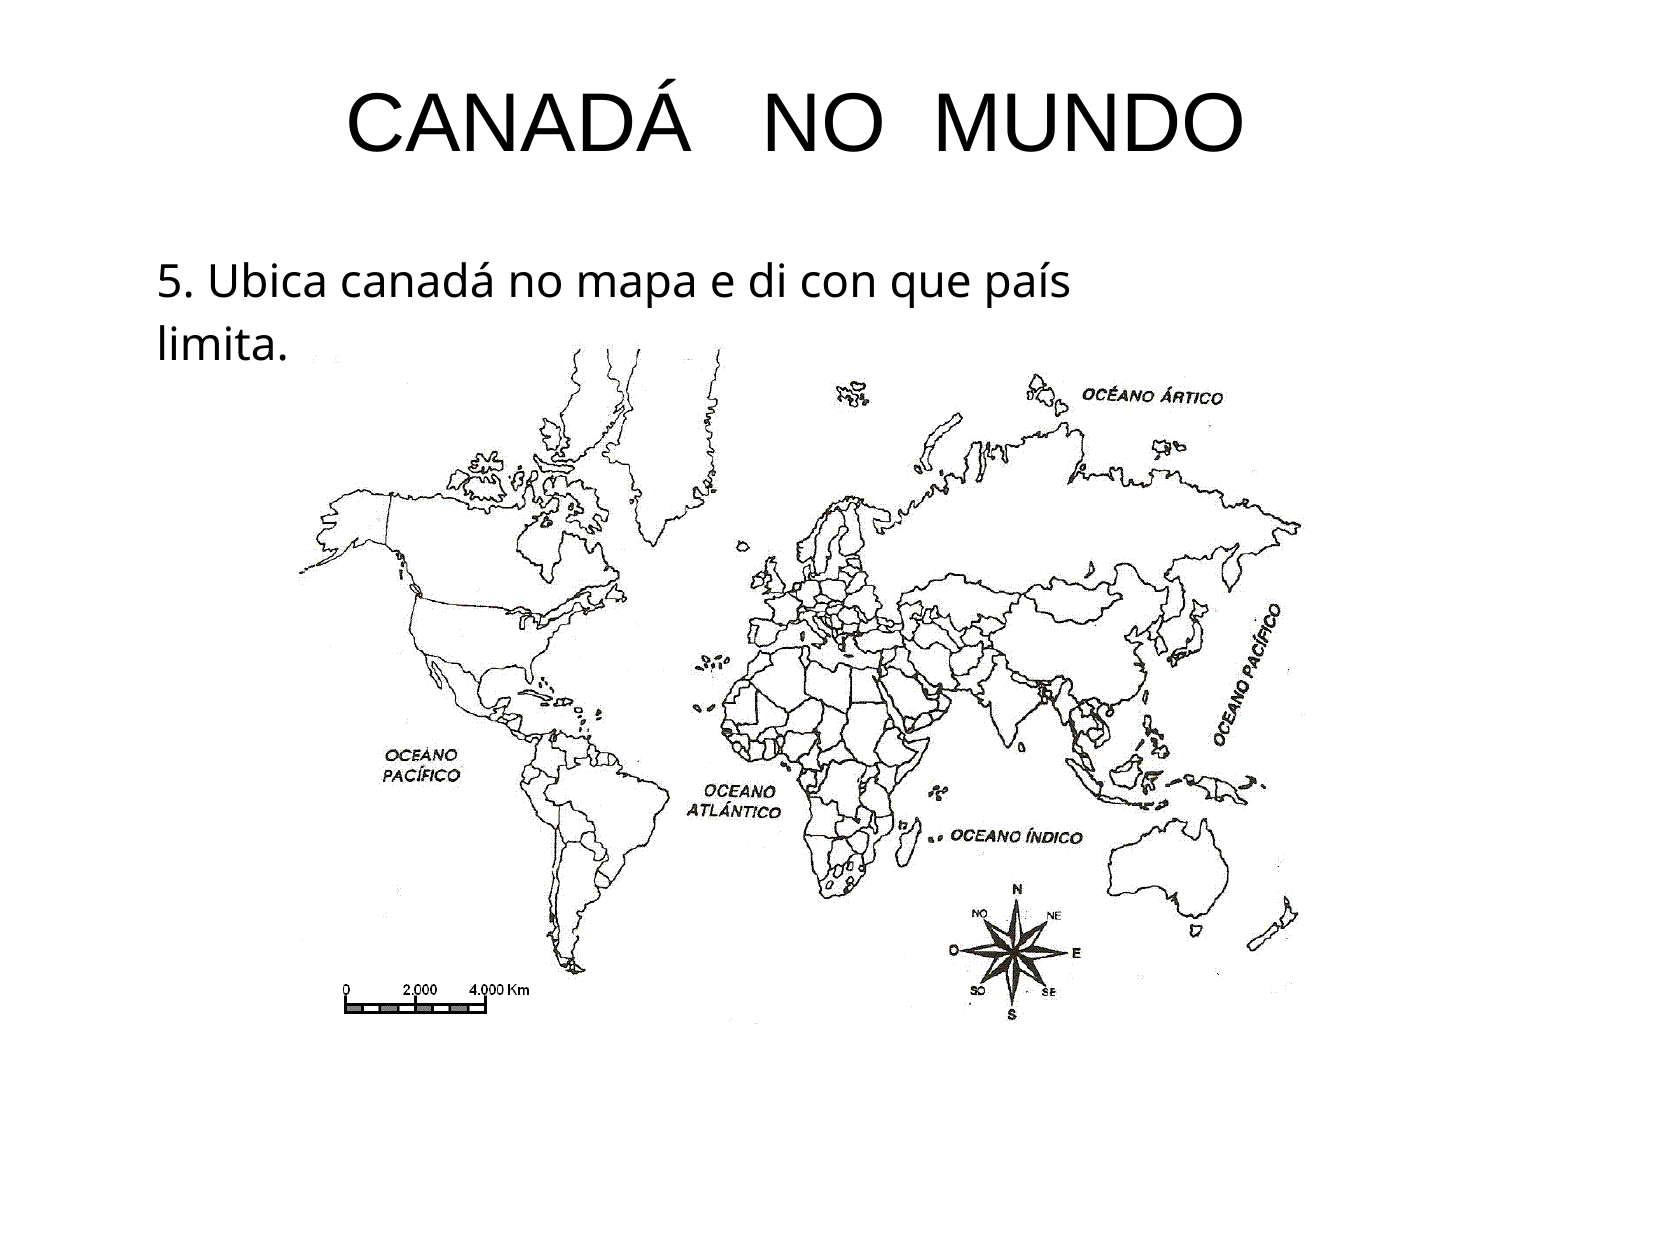

CANADÁ NO MUNDO
5. Ubica canadá no mapa e di con que país limita.